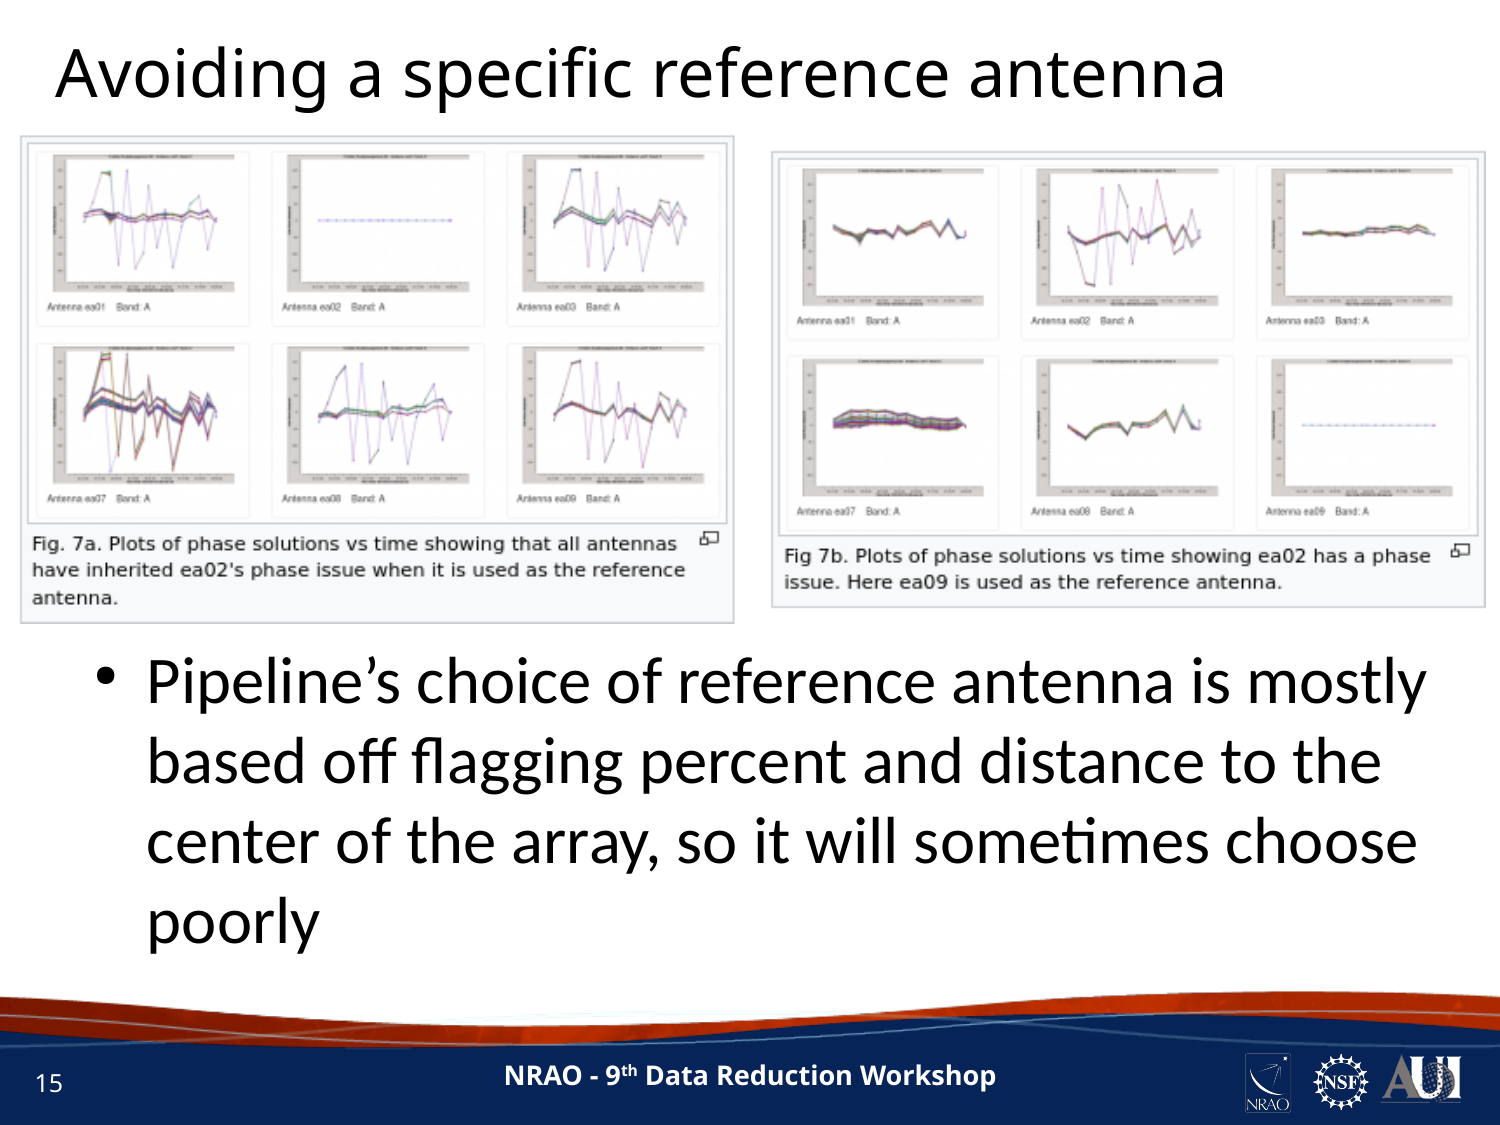

# Avoiding a specific reference antenna
Pipeline’s choice of reference antenna is mostly based off flagging percent and distance to the center of the array, so it will sometimes choose poorly